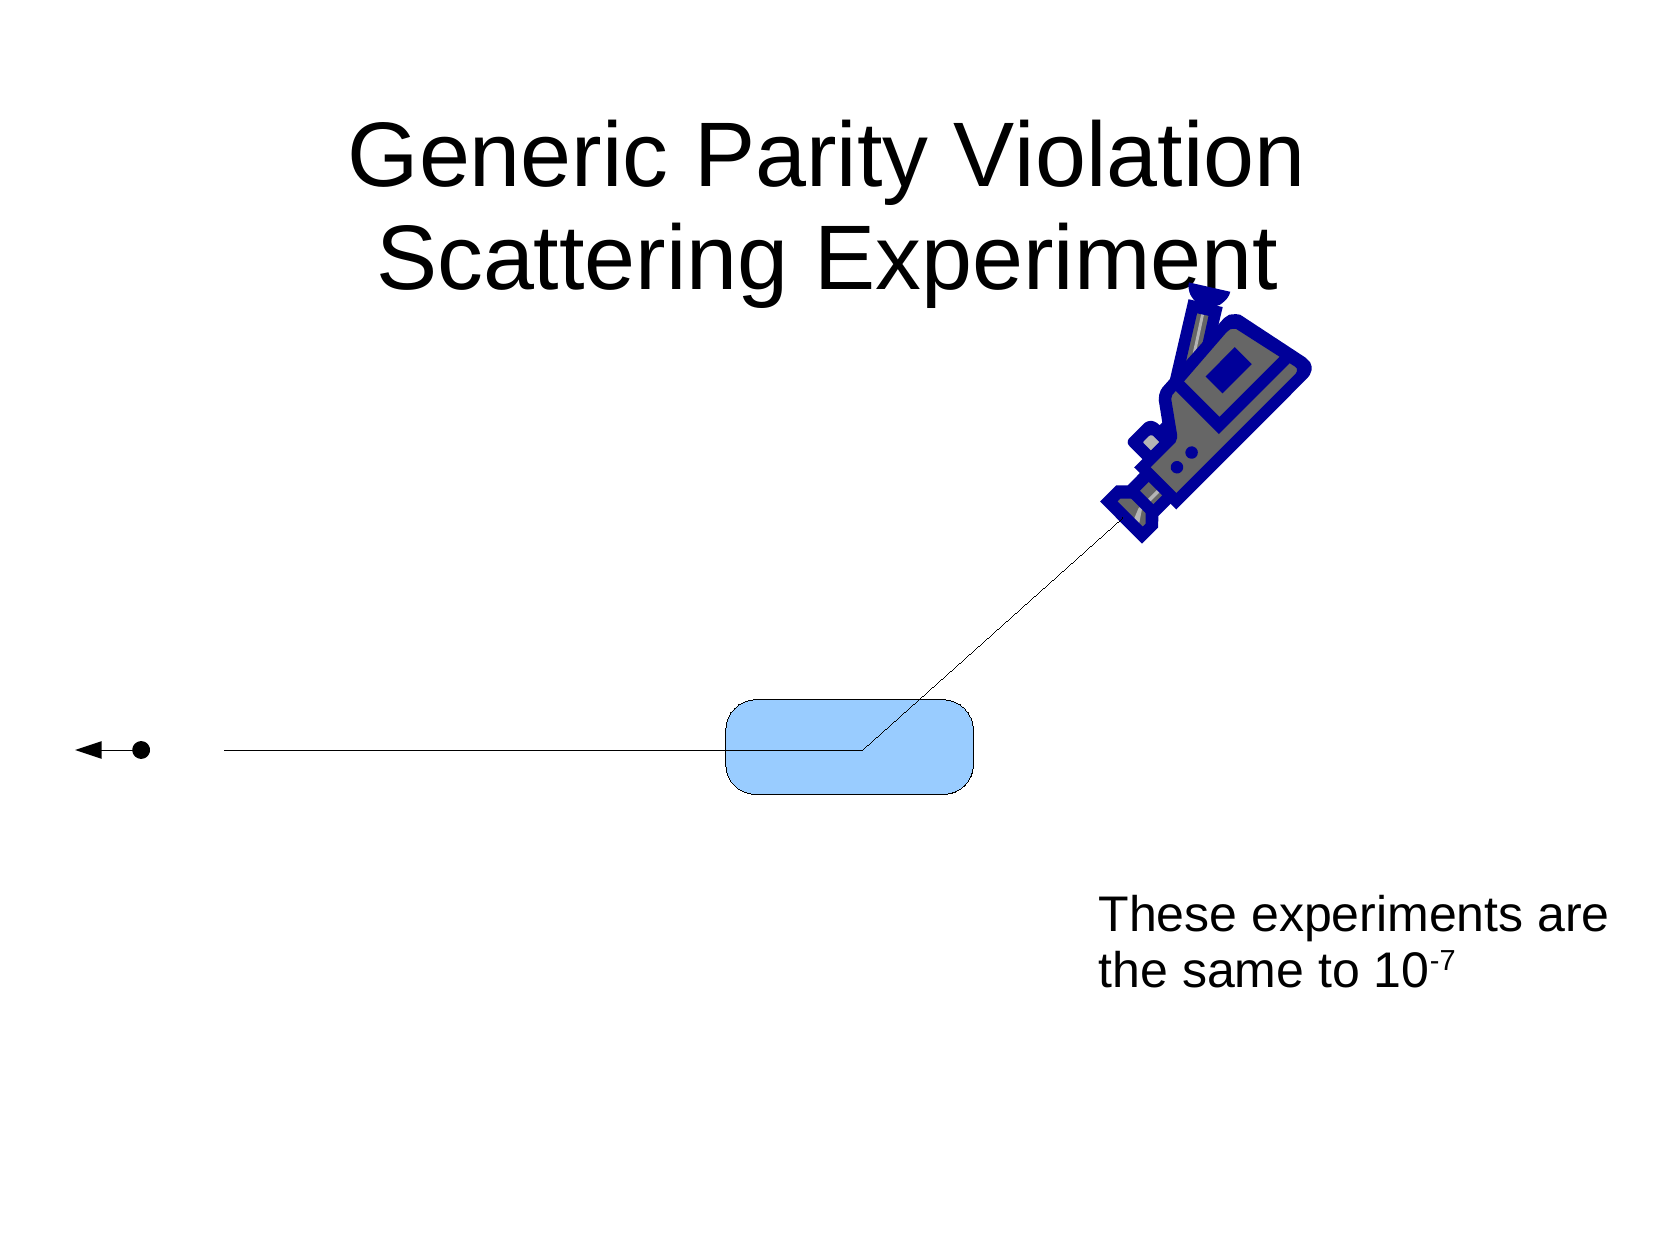

# Generic Parity Violation Scattering Experiment
These experiments are
the same to 10-7